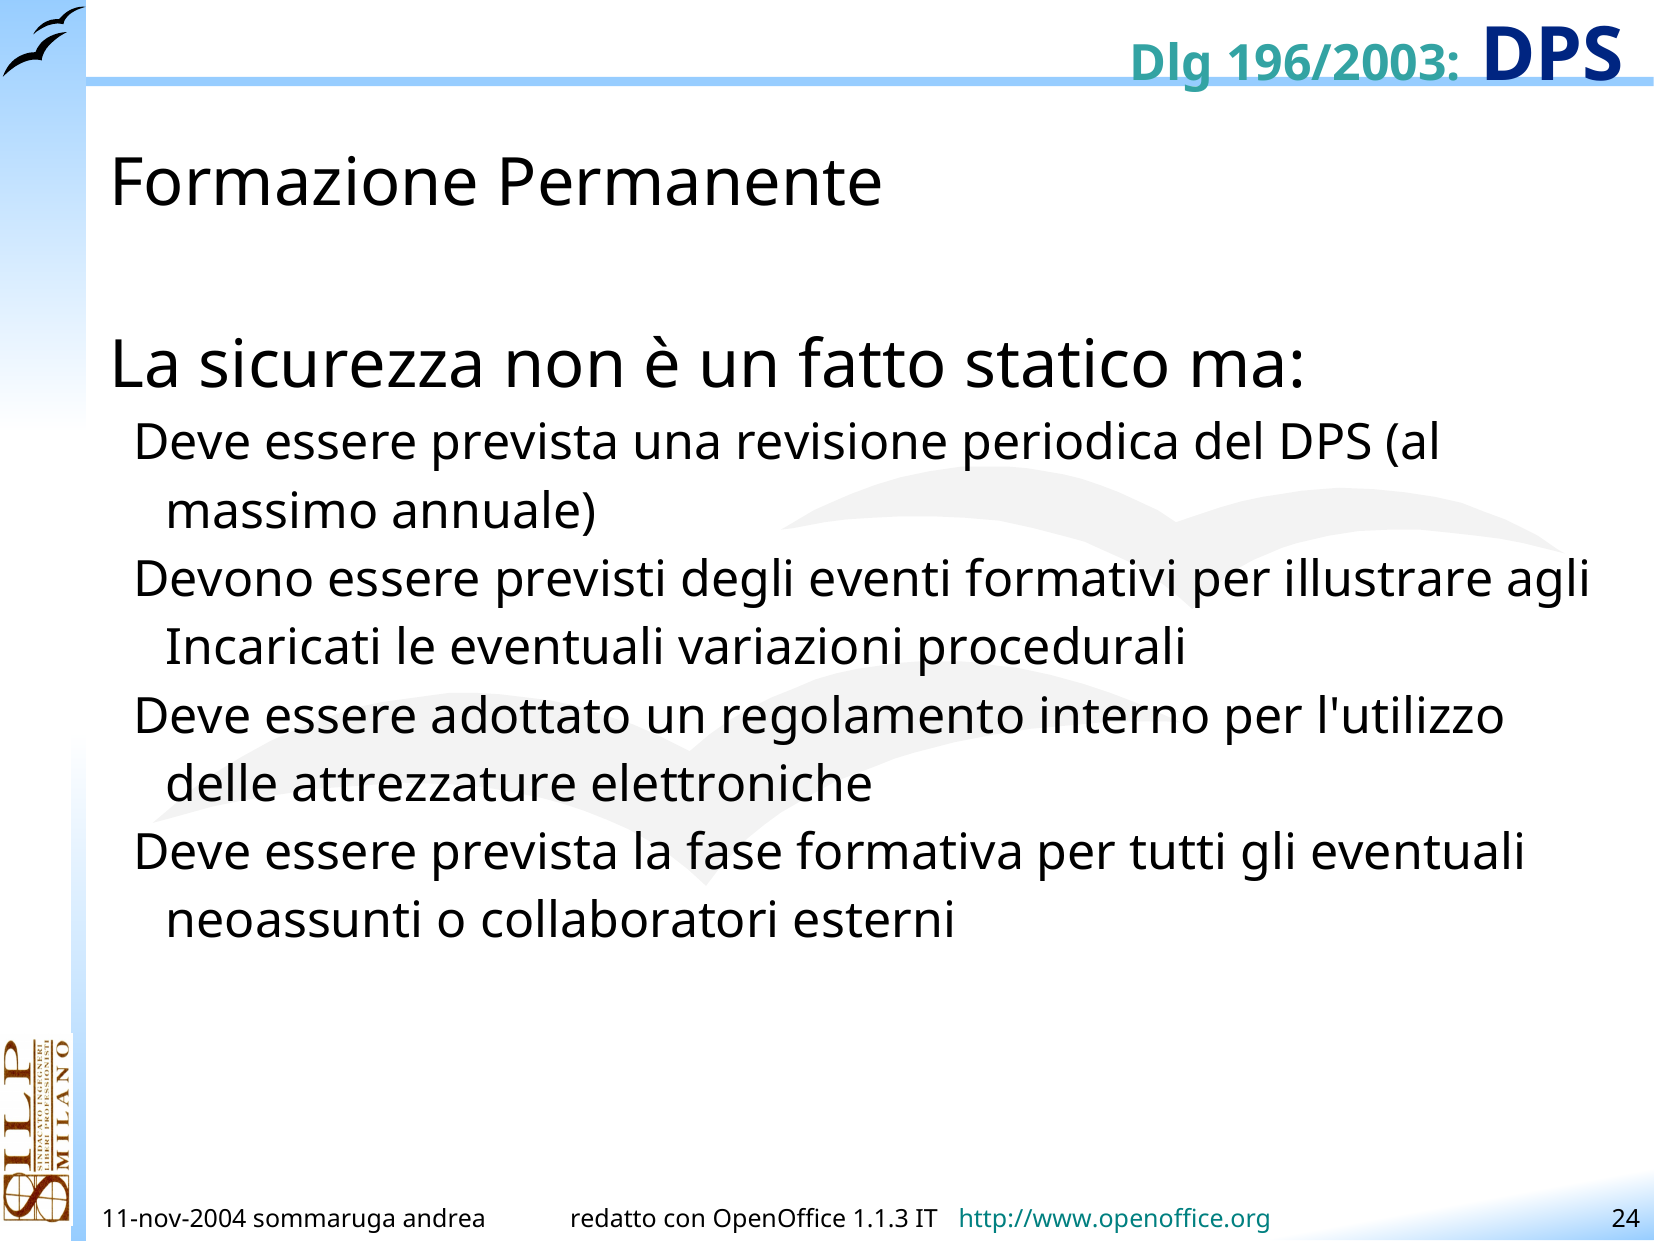

# Dlg 196/2003: DPS
Formazione Permanente
La sicurezza non è un fatto statico ma:
Deve essere prevista una revisione periodica del DPS (al massimo annuale)
Devono essere previsti degli eventi formativi per illustrare agli Incaricati le eventuali variazioni procedurali
Deve essere adottato un regolamento interno per l'utilizzo delle attrezzature elettroniche
Deve essere prevista la fase formativa per tutti gli eventuali neoassunti o collaboratori esterni